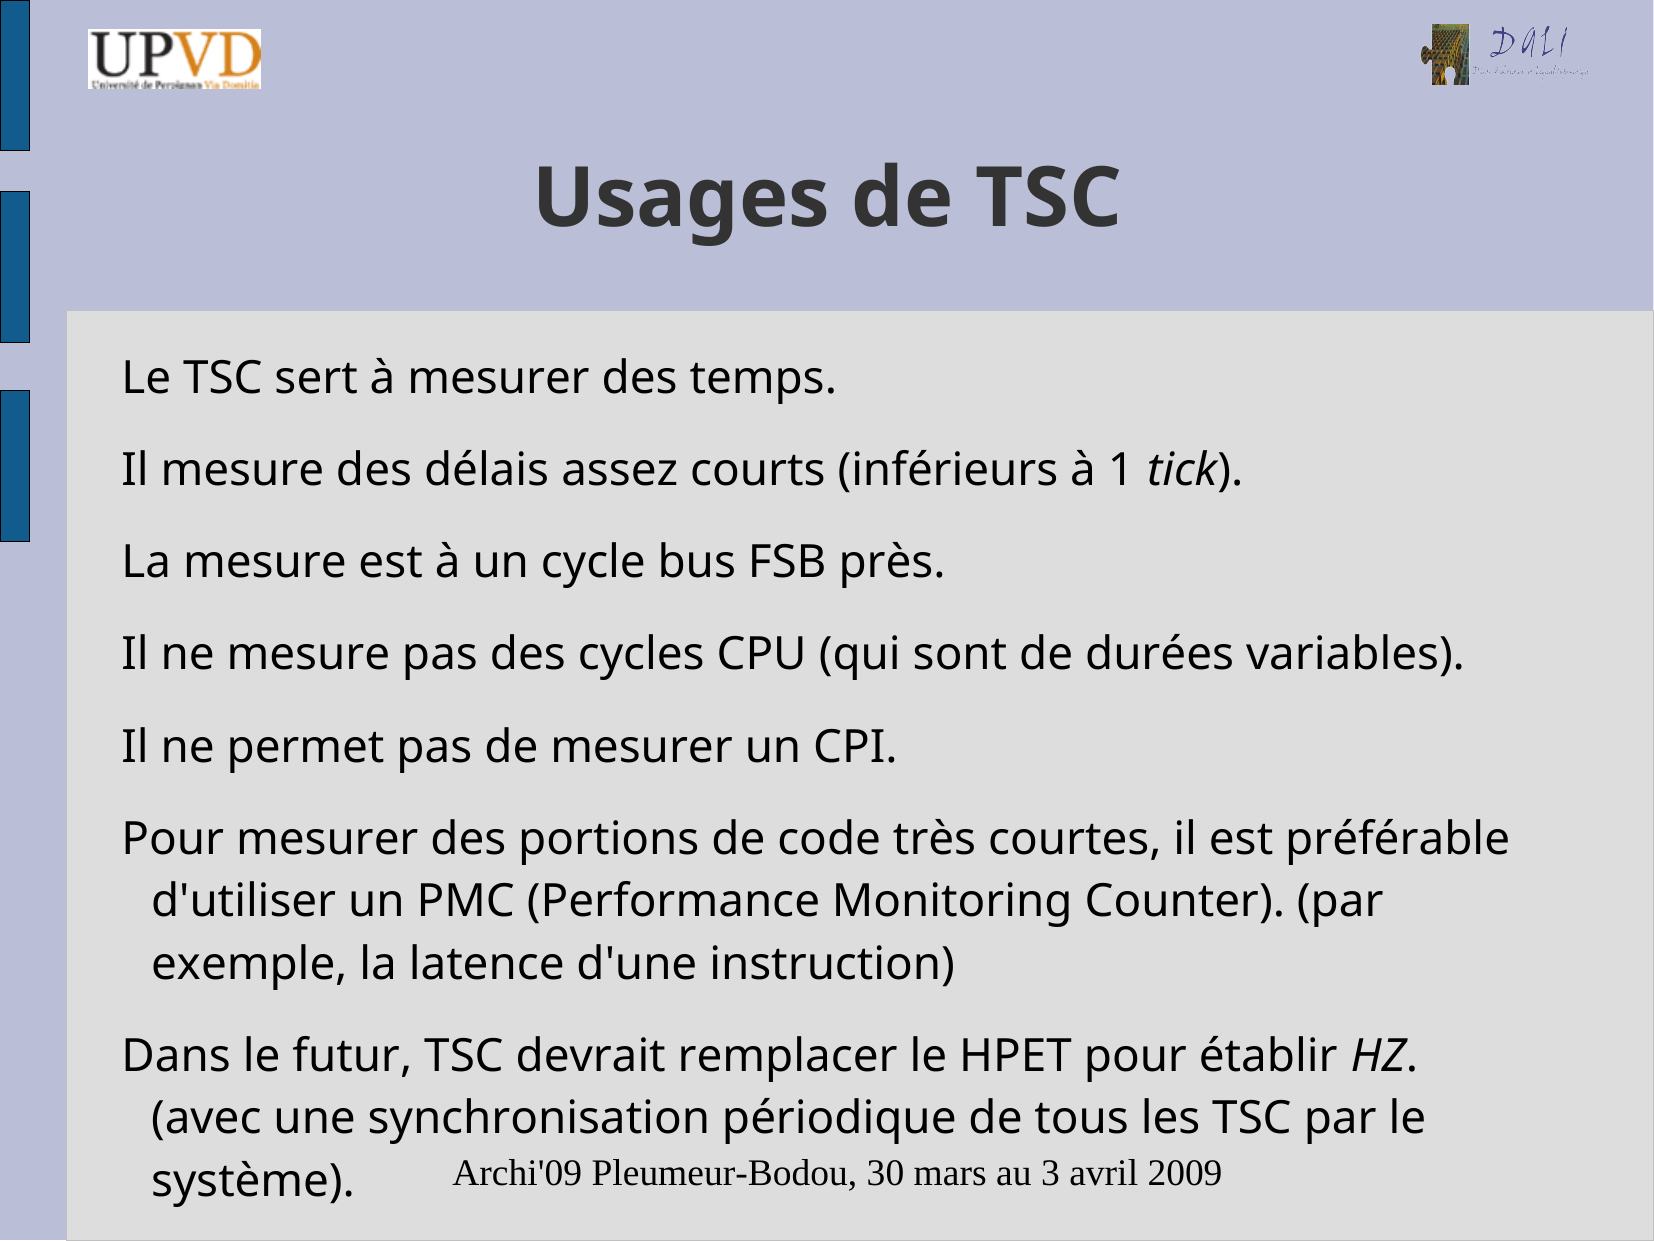

# Usages de TSC
Le TSC sert à mesurer des temps.
Il mesure des délais assez courts (inférieurs à 1 tick).
La mesure est à un cycle bus FSB près.
Il ne mesure pas des cycles CPU (qui sont de durées variables).
Il ne permet pas de mesurer un CPI.
Pour mesurer des portions de code très courtes, il est préférable d'utiliser un PMC (Performance Monitoring Counter). (par exemple, la latence d'une instruction)
Dans le futur, TSC devrait remplacer le HPET pour établir HZ. (avec une synchronisation périodique de tous les TSC par le système).
Archi'09 Pleumeur-Bodou, 30 mars au 3 avril 2009